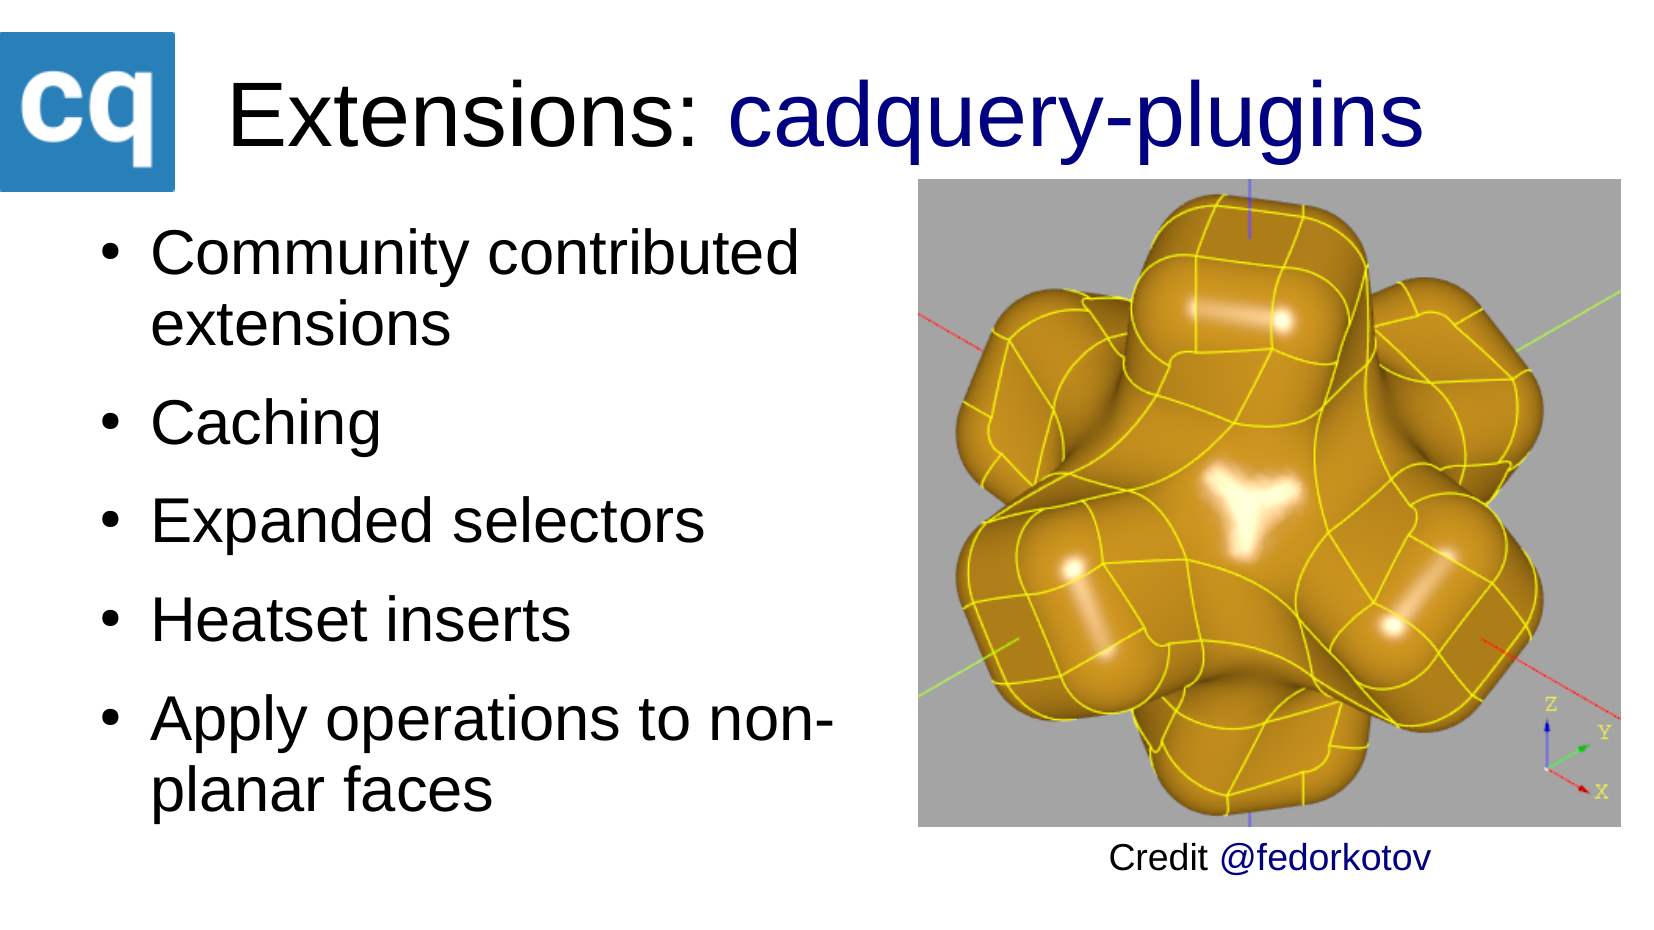

# Extensions: cadquery-plugins
Community contributed extensions
Caching
Expanded selectors
Heatset inserts
Apply operations to non-planar faces
Credit @fedorkotov